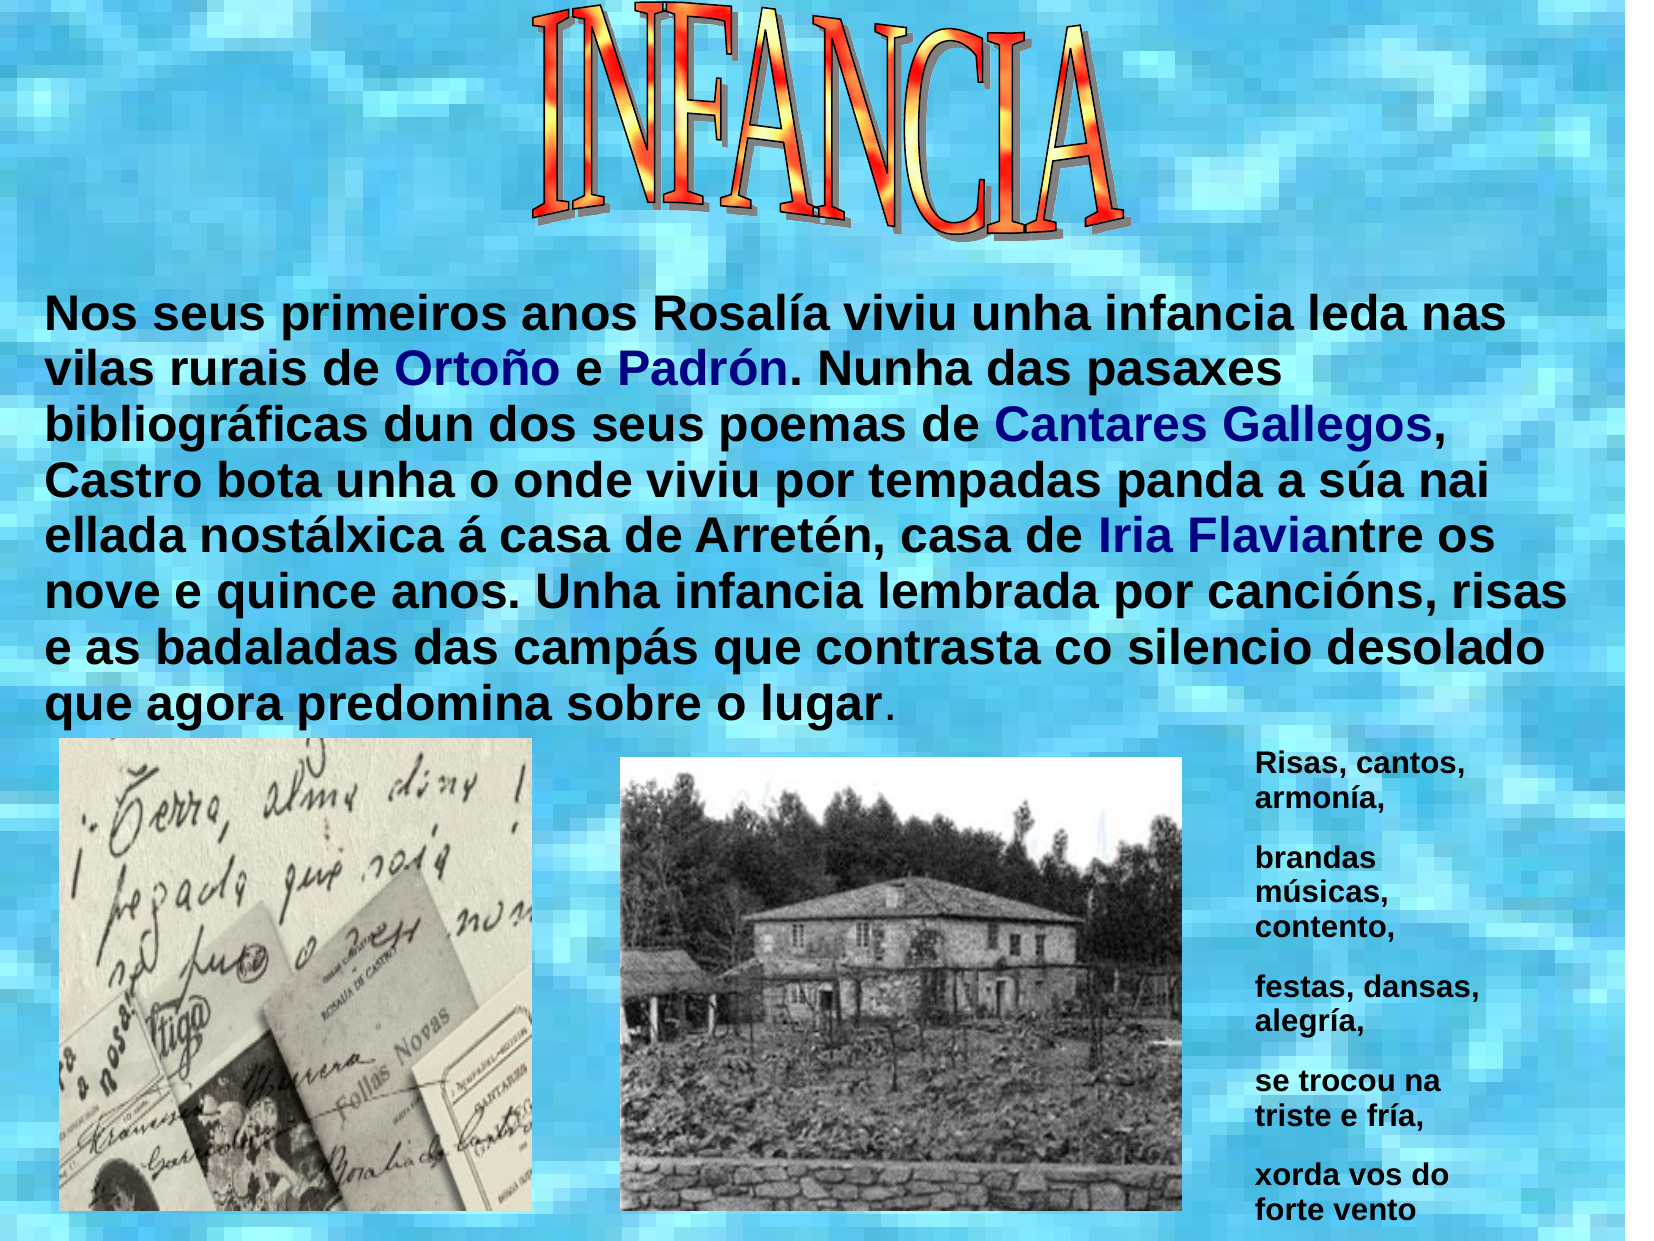

INFANCIA
Nos seus primeiros anos Rosalía viviu unha infancia leda nas vilas rurais de Ortoño e Padrón. Nunha das pasaxes bibliográficas dun dos seus poemas de Cantares Gallegos, Castro bota unha o onde viviu por tempadas panda a súa nai ellada nostálxica á casa de Arretén, casa de Iria Flaviantre os nove e quince anos. Unha infancia lembrada por cancións, risas e as badaladas das campás que contrasta co silencio desolado que agora predomina sobre o lugar.
Risas, cantos, armonía,
brandas músicas, contento,
festas, dansas, alegría,
se trocou na triste e fría,
xorda vos do forte vento